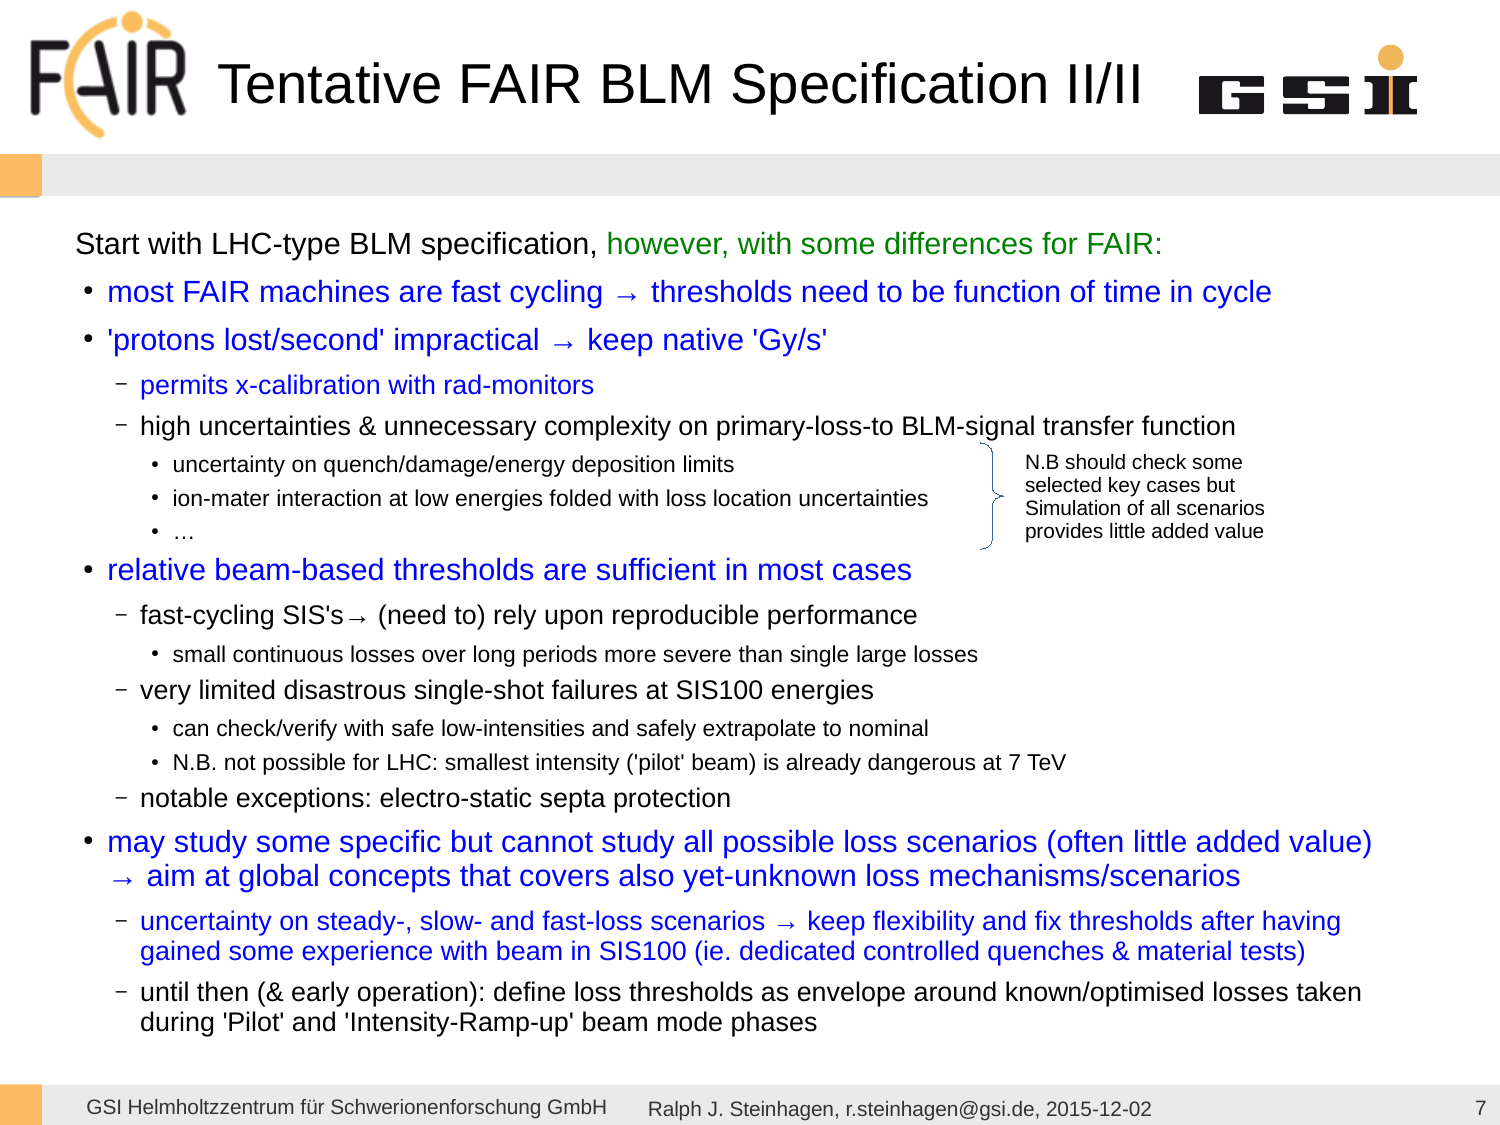

# Tentative FAIR BLM Specification II/II
Start with LHC-type BLM specification, however, with some differences for FAIR:
most FAIR machines are fast cycling → thresholds need to be function of time in cycle
'protons lost/second' impractical → keep native 'Gy/s'
permits x-calibration with rad-monitors
high uncertainties & unnecessary complexity on primary-loss-to BLM-signal transfer function
uncertainty on quench/damage/energy deposition limits
ion-mater interaction at low energies folded with loss location uncertainties
…
relative beam-based thresholds are sufficient in most cases
fast-cycling SIS's→ (need to) rely upon reproducible performance
small continuous losses over long periods more severe than single large losses
very limited disastrous single-shot failures at SIS100 energies
can check/verify with safe low-intensities and safely extrapolate to nominal
N.B. not possible for LHC: smallest intensity ('pilot' beam) is already dangerous at 7 TeV
notable exceptions: electro-static septa protection
may study some specific but cannot study all possible loss scenarios (often little added value) → aim at global concepts that covers also yet-unknown loss mechanisms/scenarios
uncertainty on steady-, slow- and fast-loss scenarios → keep flexibility and fix thresholds after having gained some experience with beam in SIS100 (ie. dedicated controlled quenches & material tests)
until then (& early operation): define loss thresholds as envelope around known/optimised losses taken during 'Pilot' and 'Intensity-Ramp-up' beam mode phases
N.B should check some selected key cases but
Simulation of all scenarios provides little added value